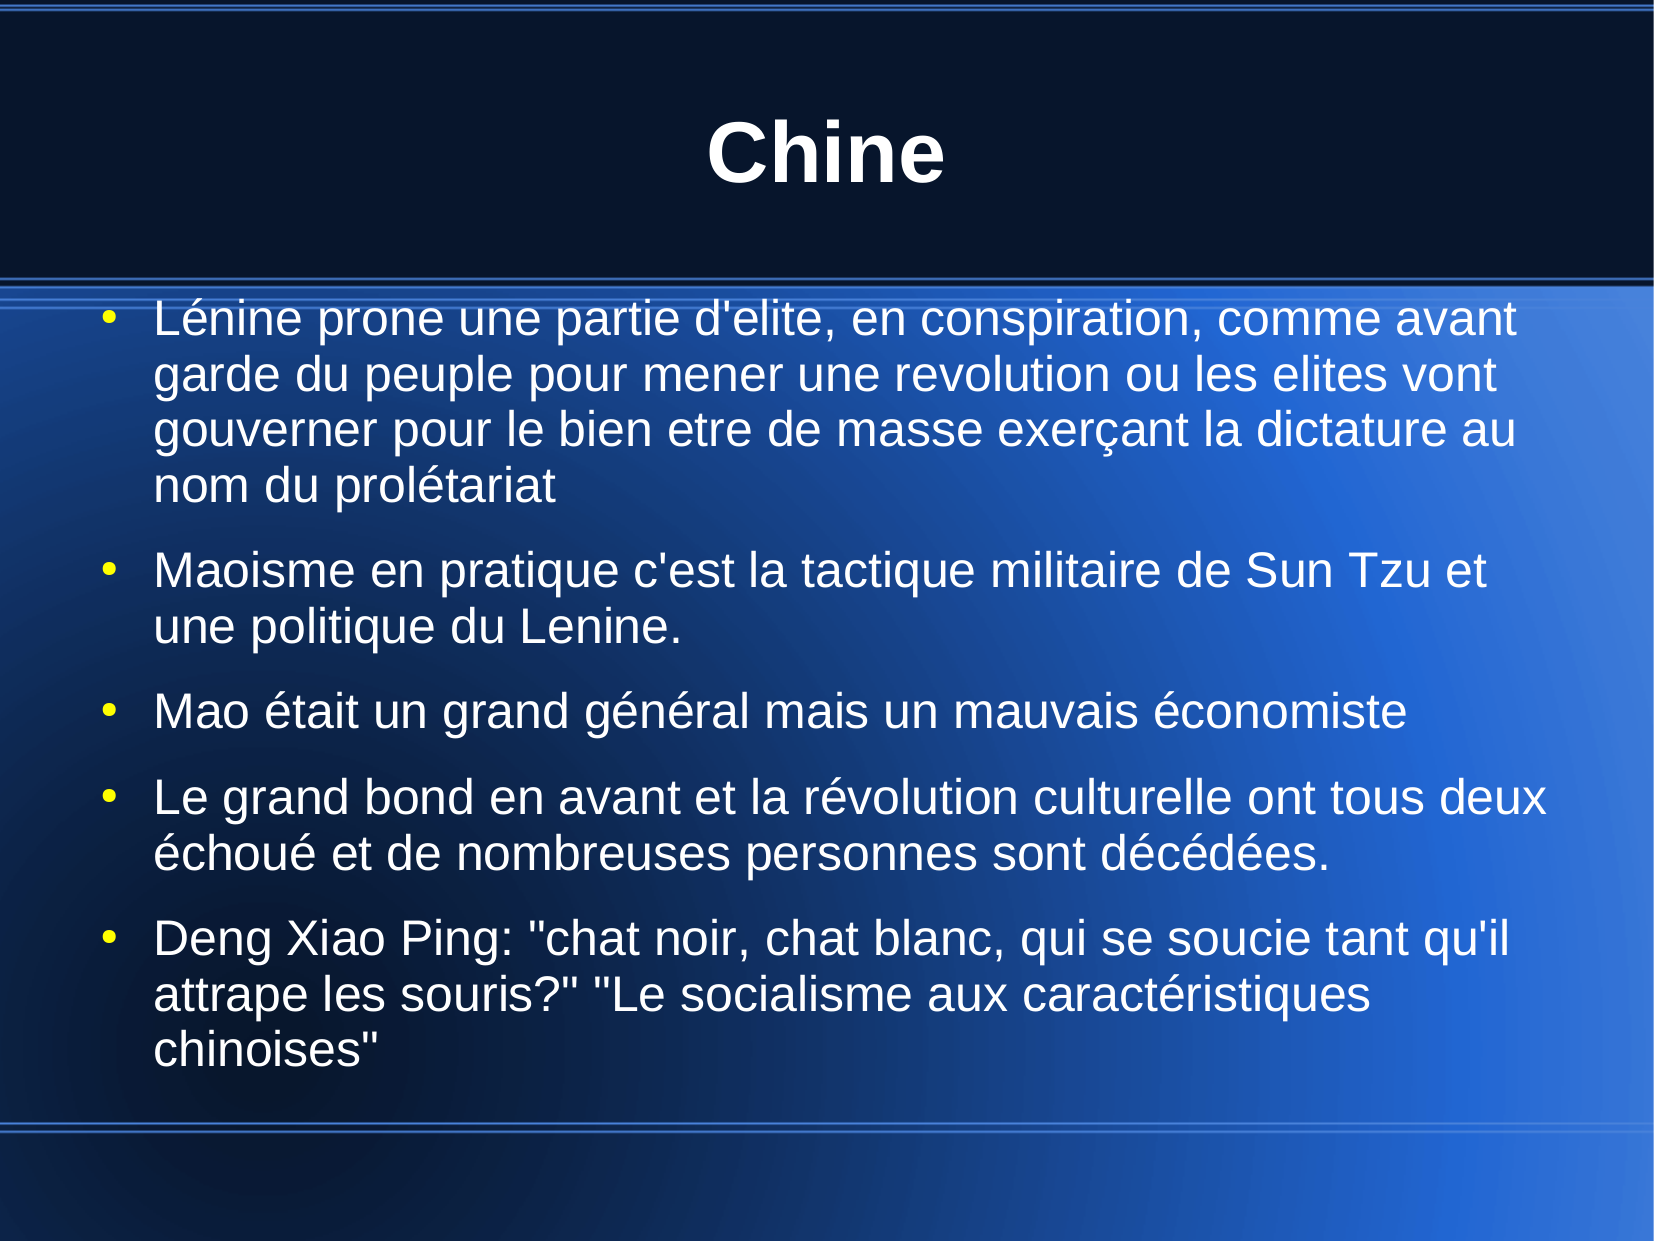

# Chine
Lénine prone une partie d'elite, en conspiration, comme avant garde du peuple pour mener une revolution ou les elites vont gouverner pour le bien etre de masse exerçant la dictature au nom du prolétariat
Maoisme en pratique c'est la tactique militaire de Sun Tzu et une politique du Lenine.
Mao était un grand général mais un mauvais économiste
Le grand bond en avant et la révolution culturelle ont tous deux échoué et de nombreuses personnes sont décédées.
Deng Xiao Ping: "chat noir, chat blanc, qui se soucie tant qu'il attrape les souris?" "Le socialisme aux caractéristiques chinoises"